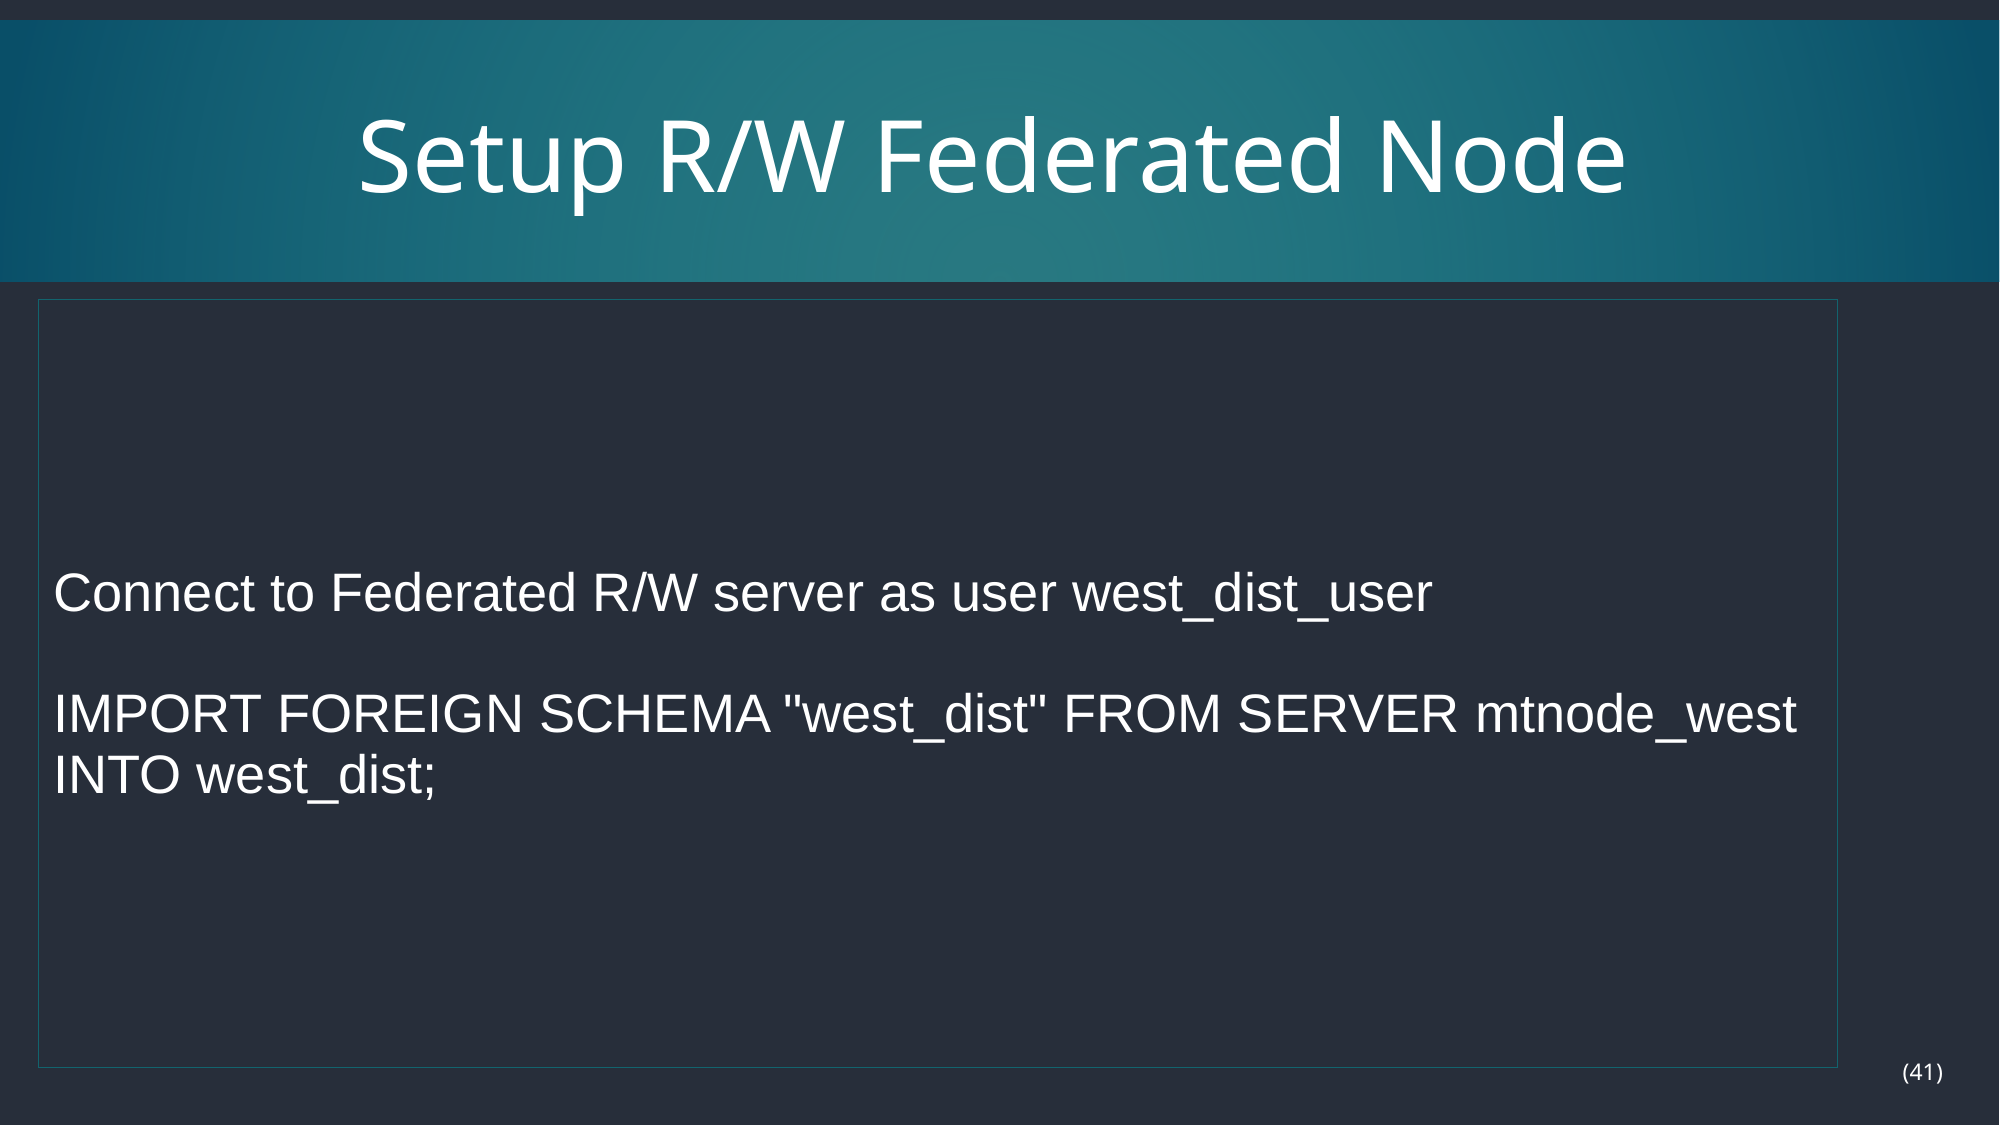

Setup R/W Federated Node
Connect to Federated R/W server as user west_dist_user
IMPORT FOREIGN SCHEMA "west_dist" FROM SERVER mtnode_west INTO west_dist;